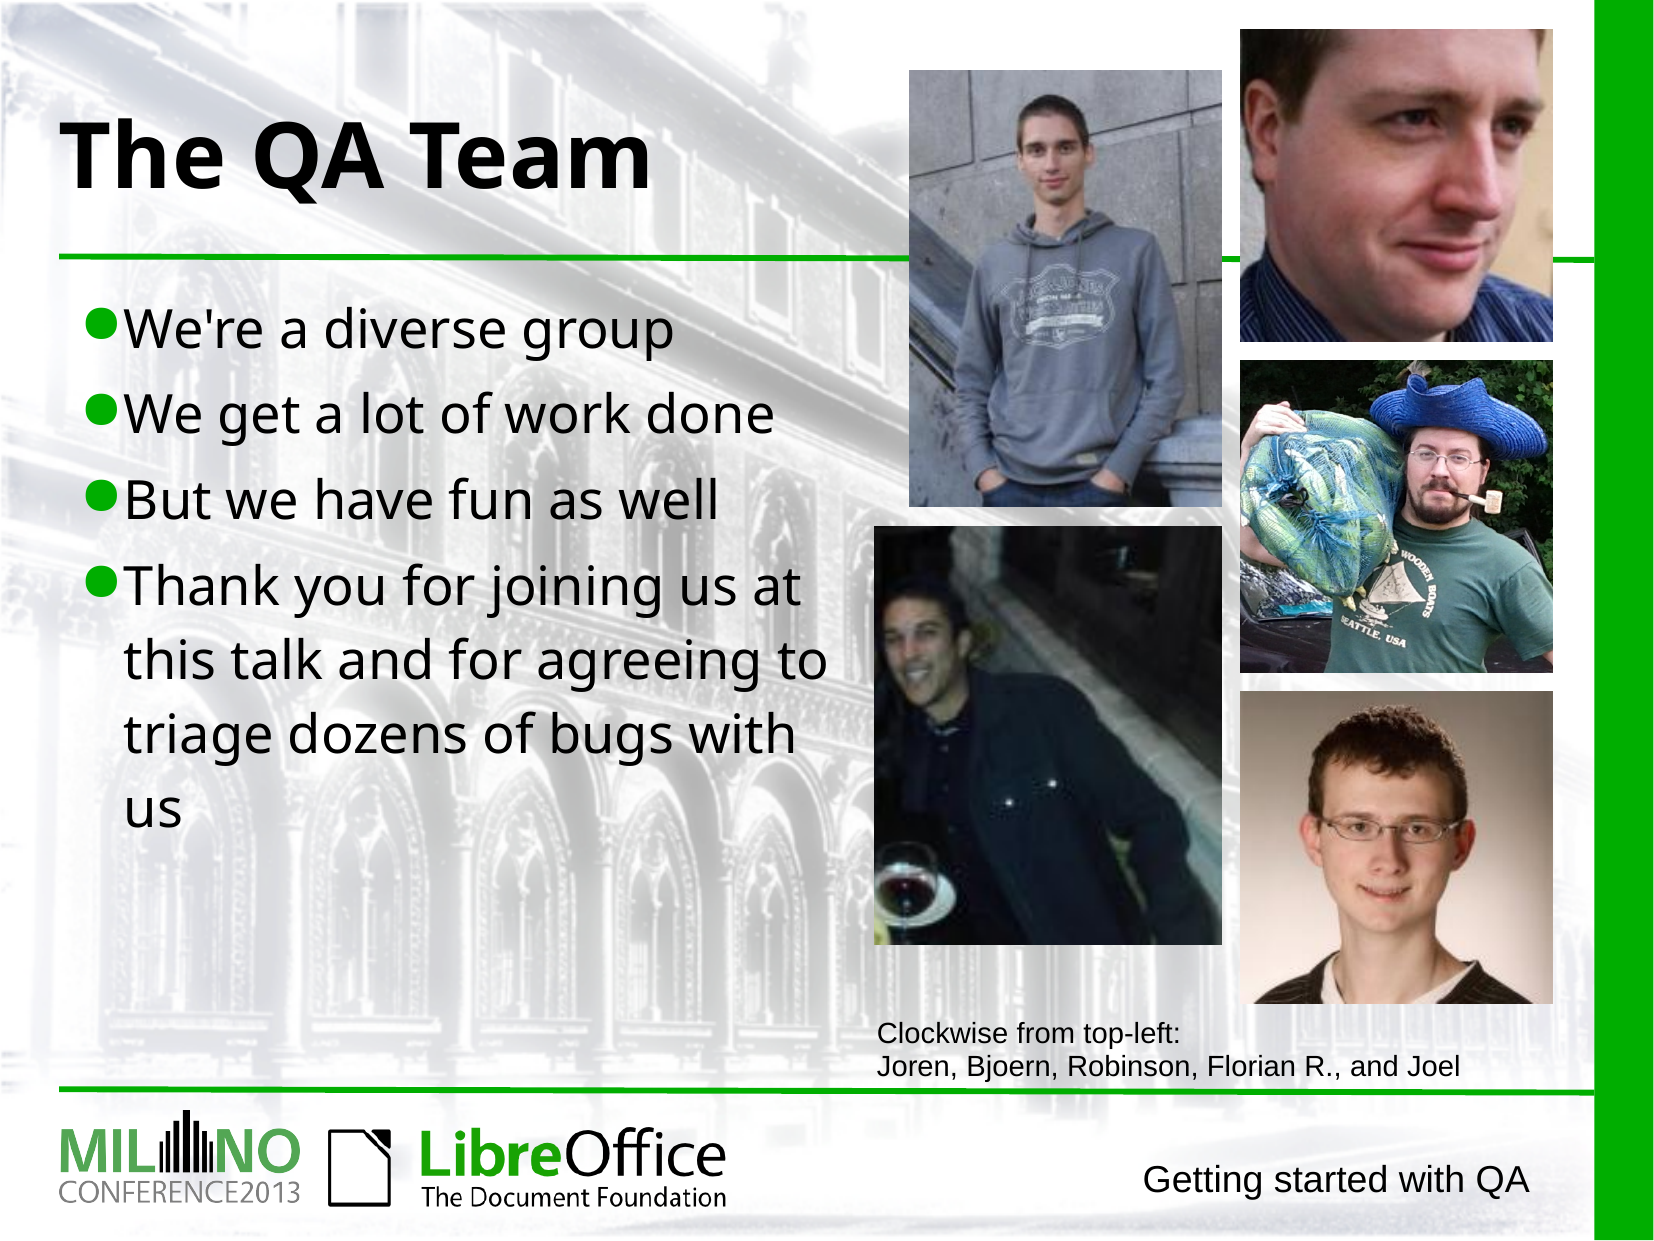

# The QA Team
We're a diverse group
We get a lot of work done
But we have fun as well
Thank you for joining us at this talk and for agreeing to triage dozens of bugs with us
Clockwise from top-left:
Joren, Bjoern, Robinson, Florian R., and Joel